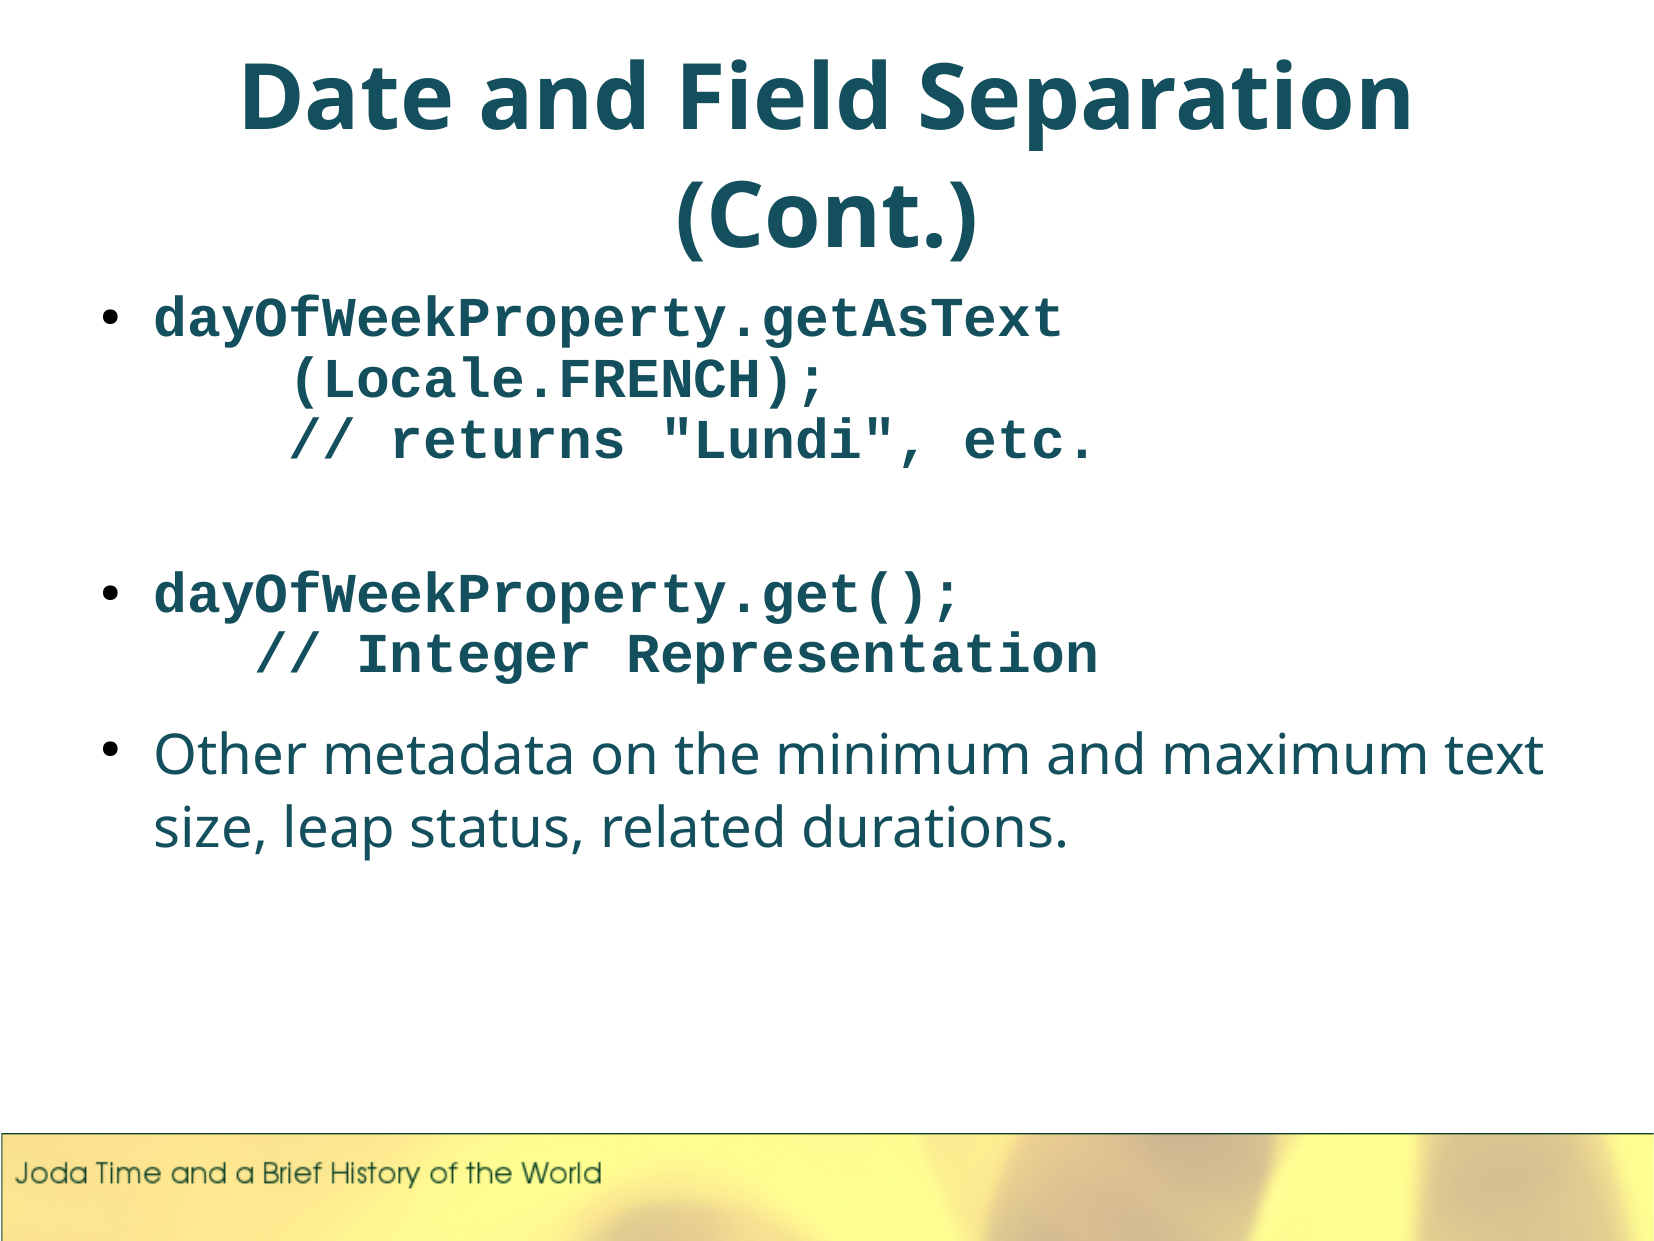

# Date and Field Separation (Cont.)
dayOfWeekProperty.getAsText
 (Locale.FRENCH);
 // returns "Lundi", etc.
dayOfWeekProperty.get();
 // Integer Representation
Other metadata on the minimum and maximum text size, leap status, related durations.